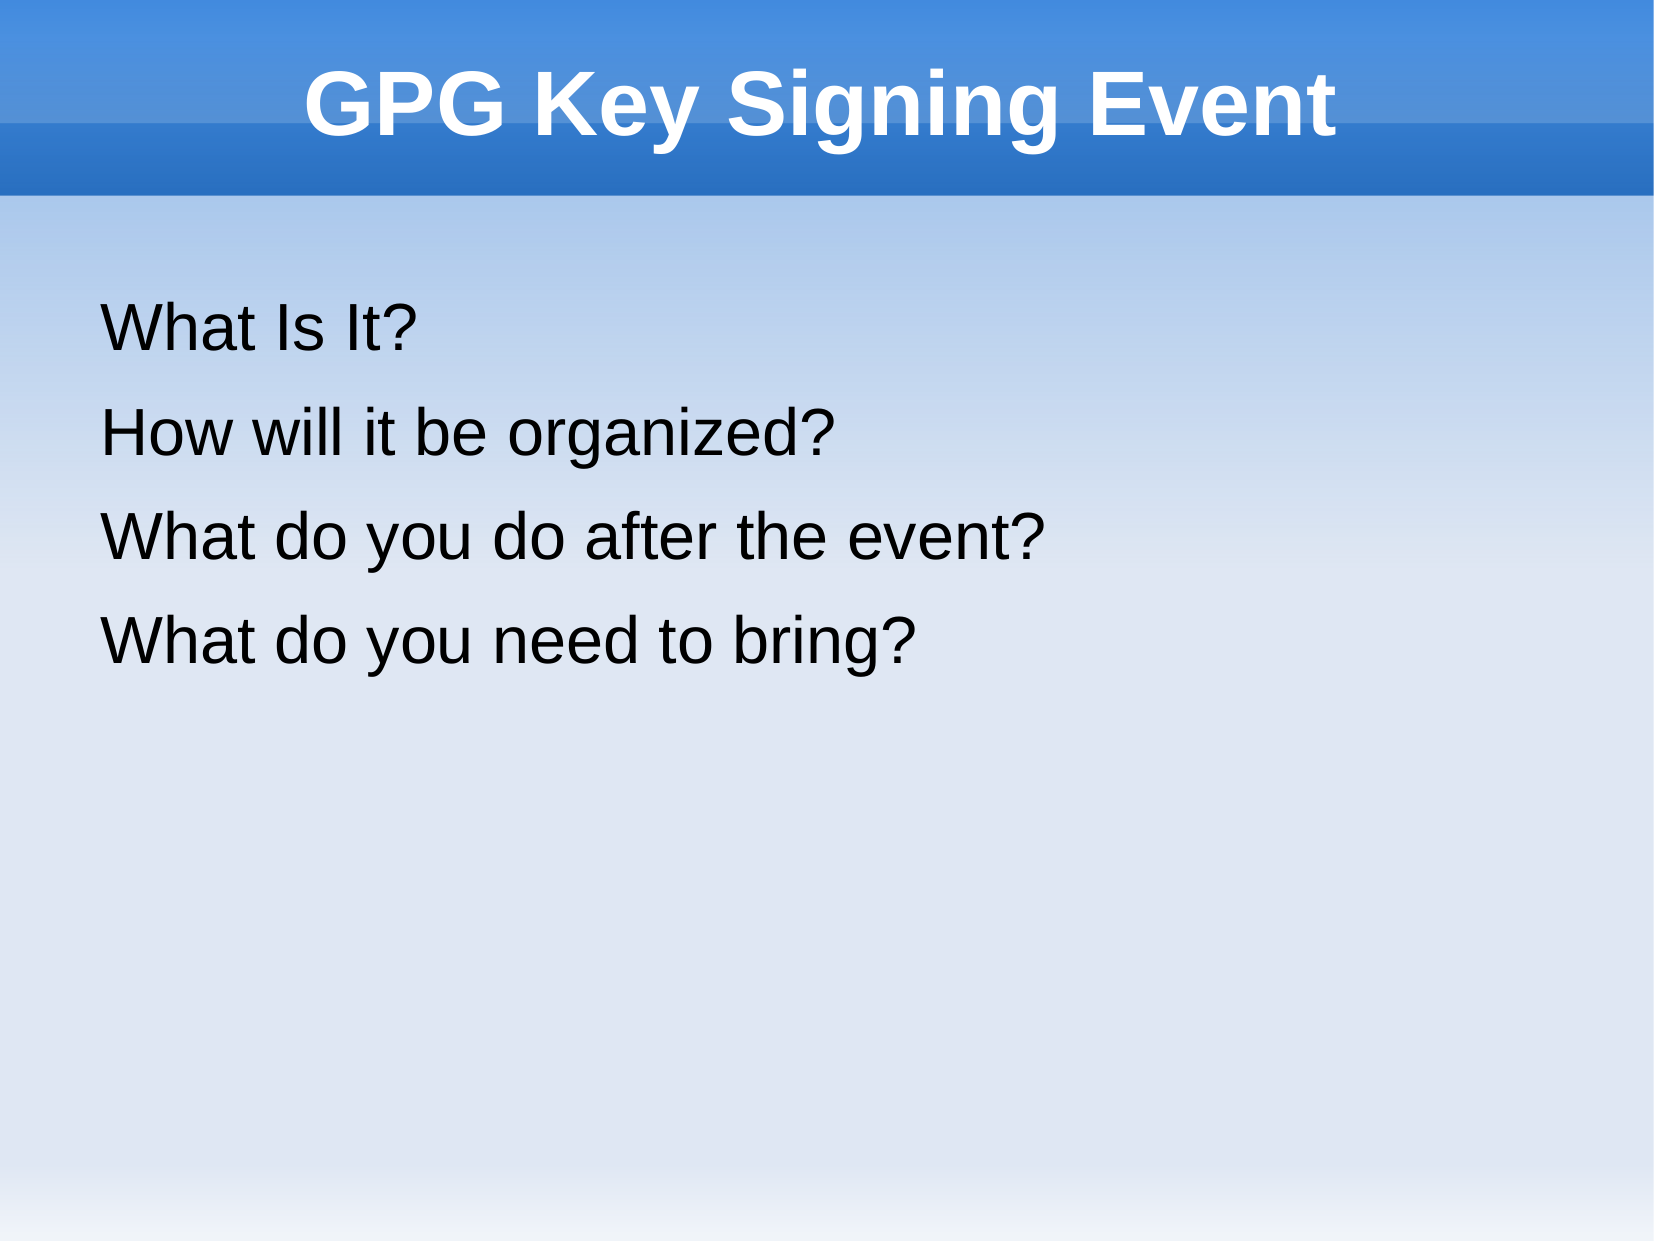

# GPG Key Signing Event
What Is It?
How will it be organized?
What do you do after the event?
What do you need to bring?